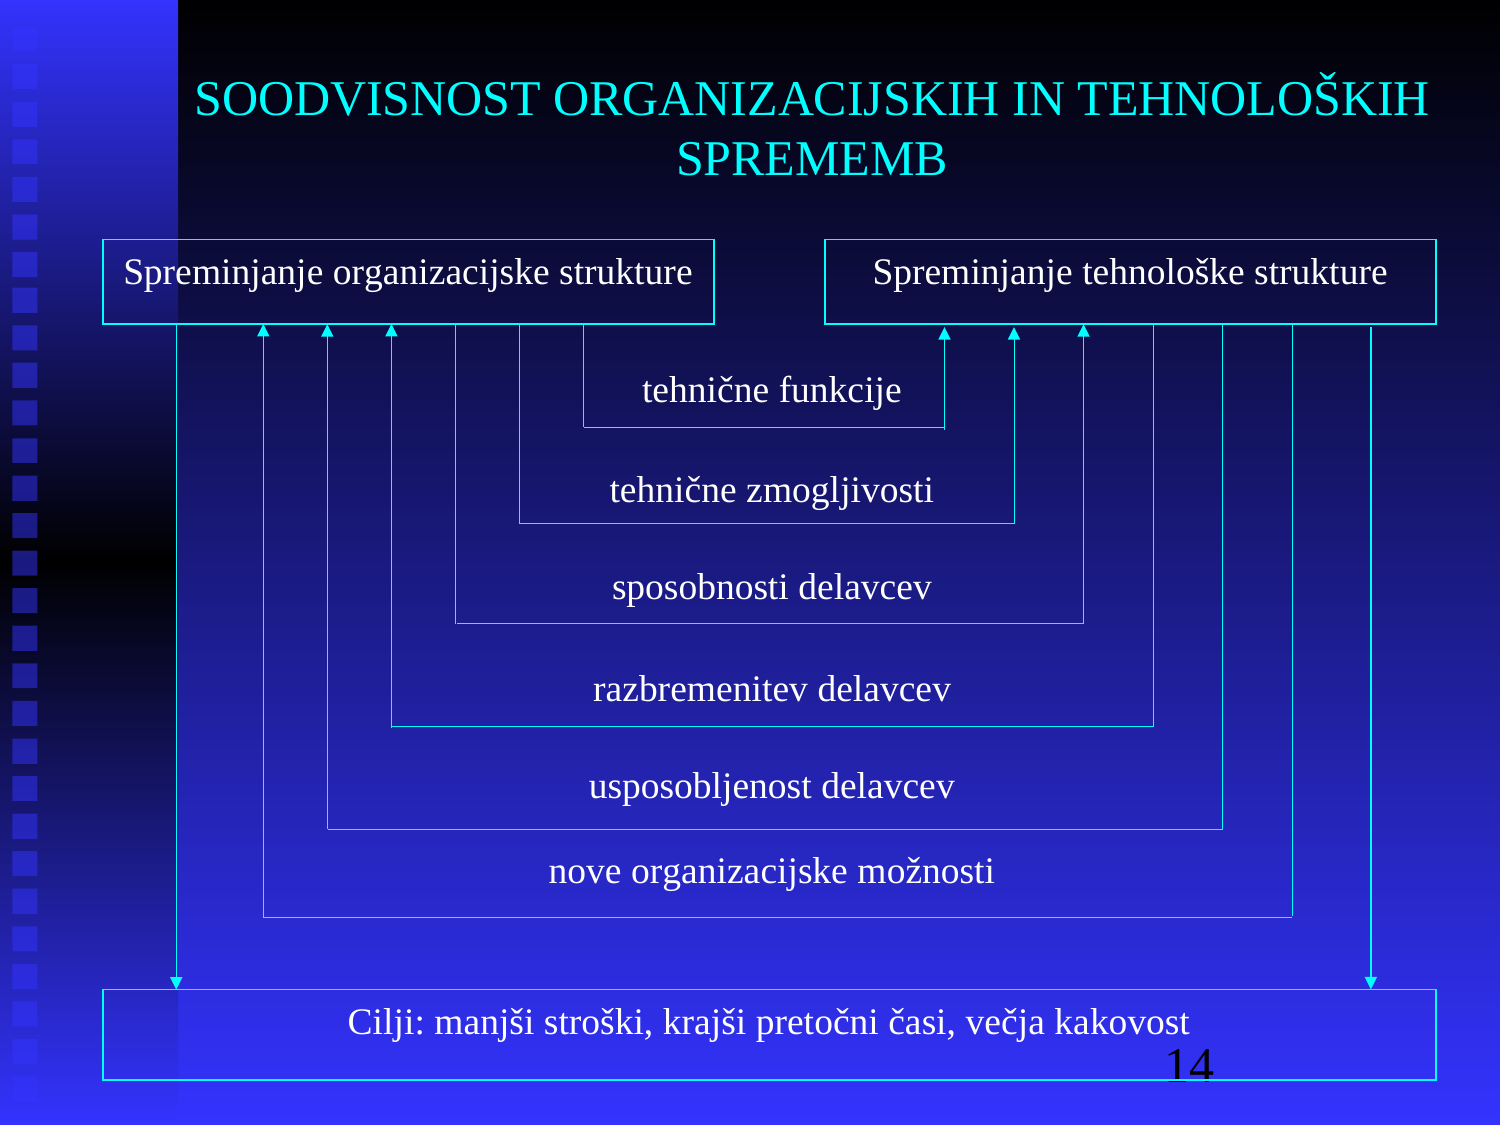

SOODVISNOST ORGANIZACIJSKIH IN TEHNOLOŠKIH SPREMEMB
Spreminjanje organizacijske strukture
Spreminjanje tehnološke strukture
nove organizacijske možnosti
razbremenitev delavcev
tehnične zmogljivosti
usposobljenost delavcev
sposobnosti delavcev
tehnične funkcije
Cilji: manjši stroški, krajši pretočni časi, večja kakovost
14